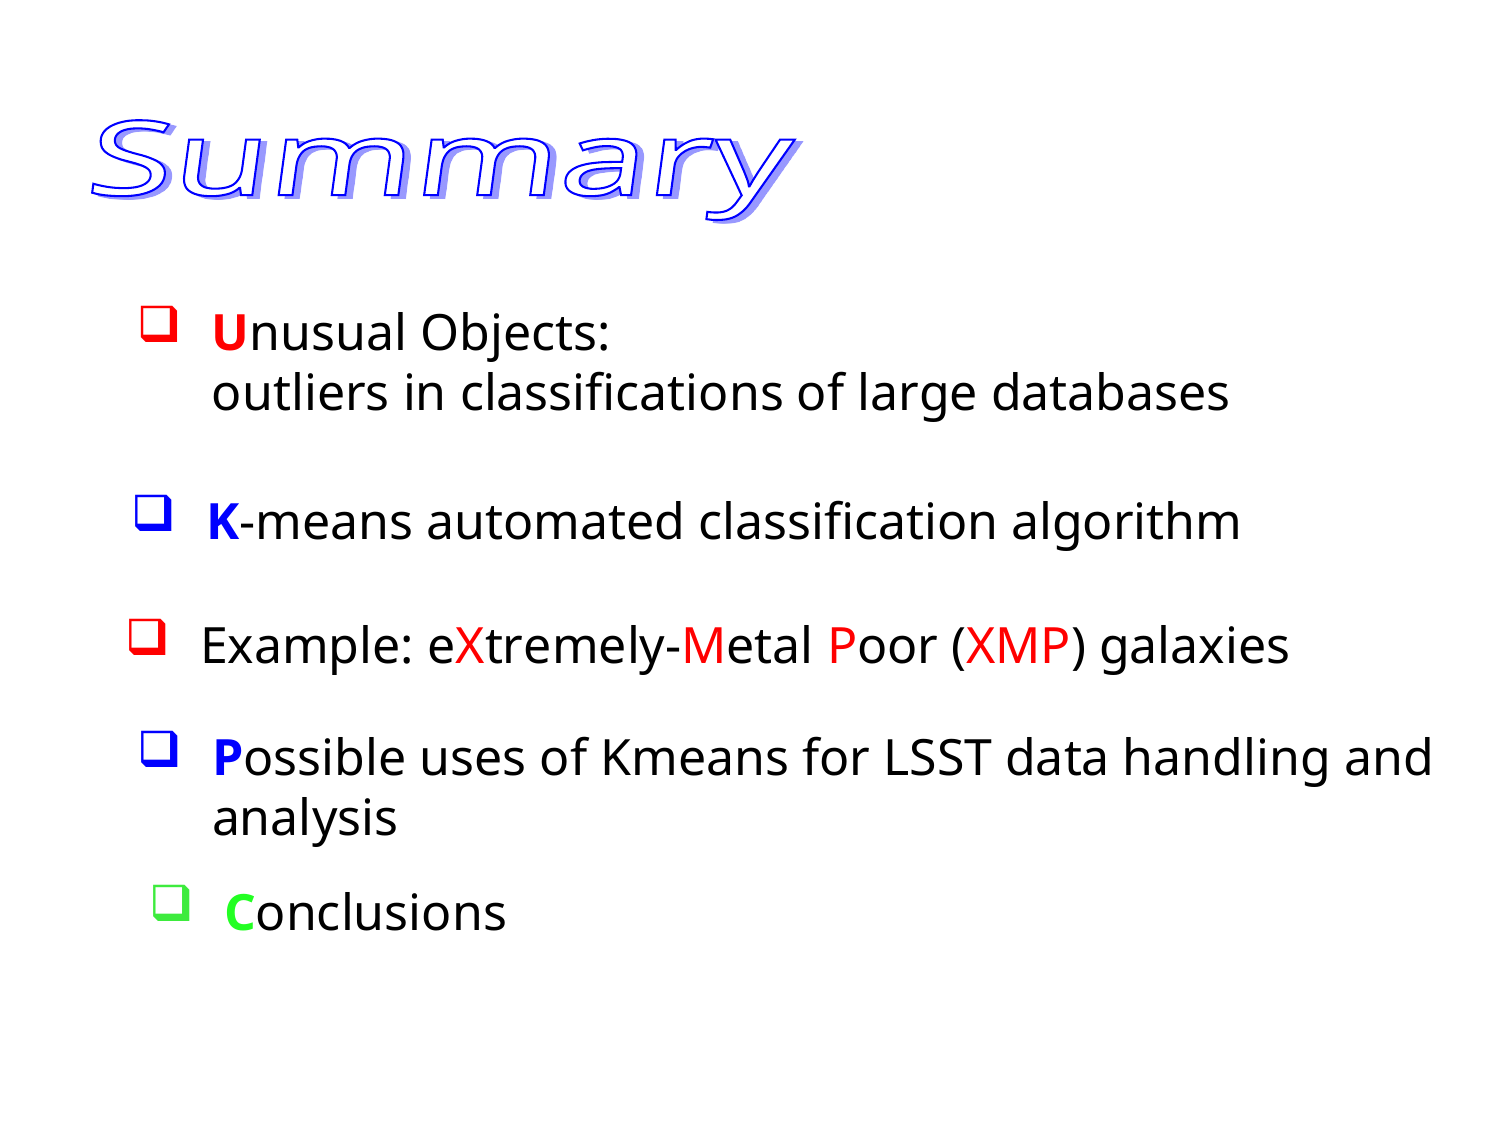

Summary
Unusual Objects:
outliers in classifications of large databases
K-means automated classification algorithm
Example: eXtremely-Metal Poor (XMP) galaxies
Possible uses of Kmeans for LSST data handling and analysis
Conclusions